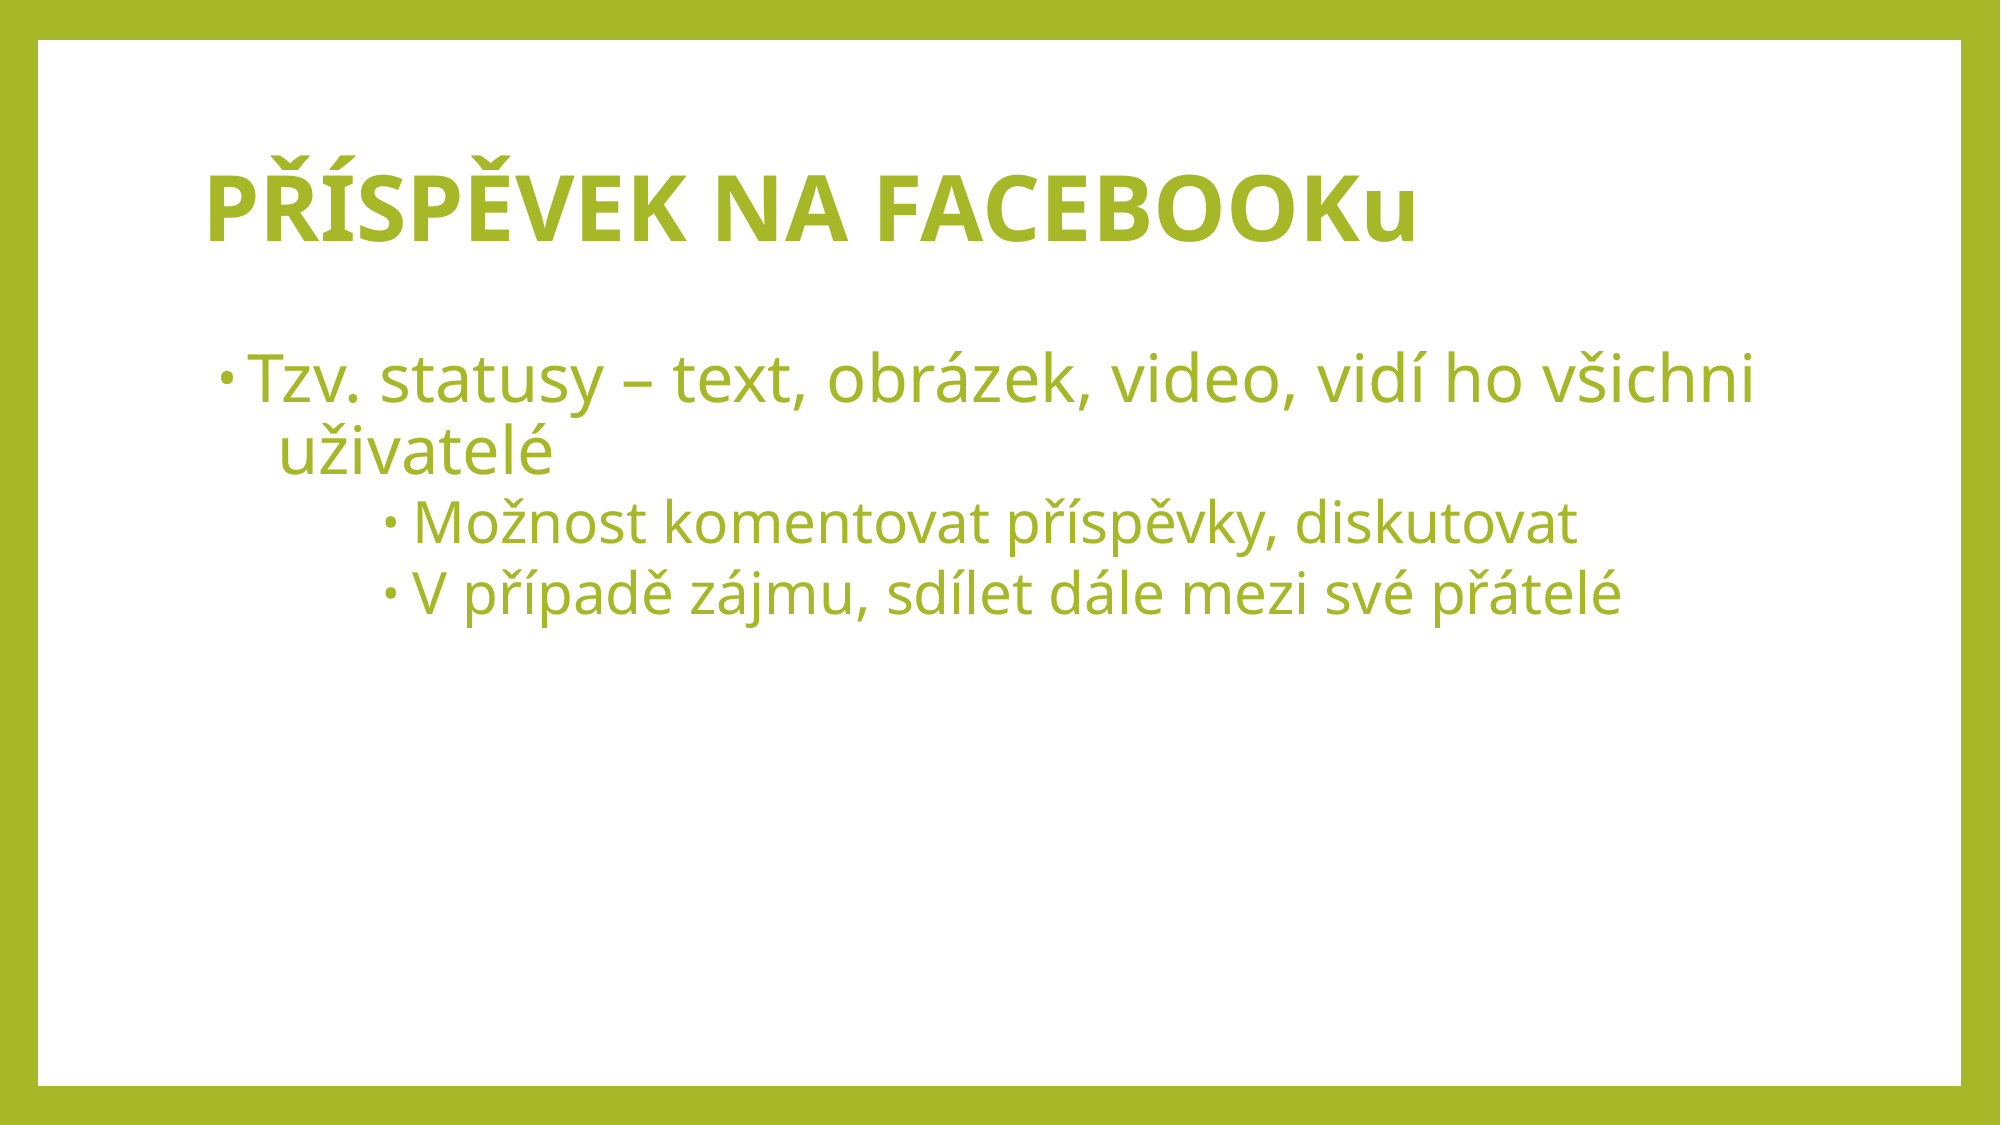

# PŘÍSPĚVEK NA FACEBOOKu
Tzv. statusy – text, obrázek, video, vidí ho všichni uživatelé
Možnost komentovat příspěvky, diskutovat
V případě zájmu, sdílet dále mezi své přátelé